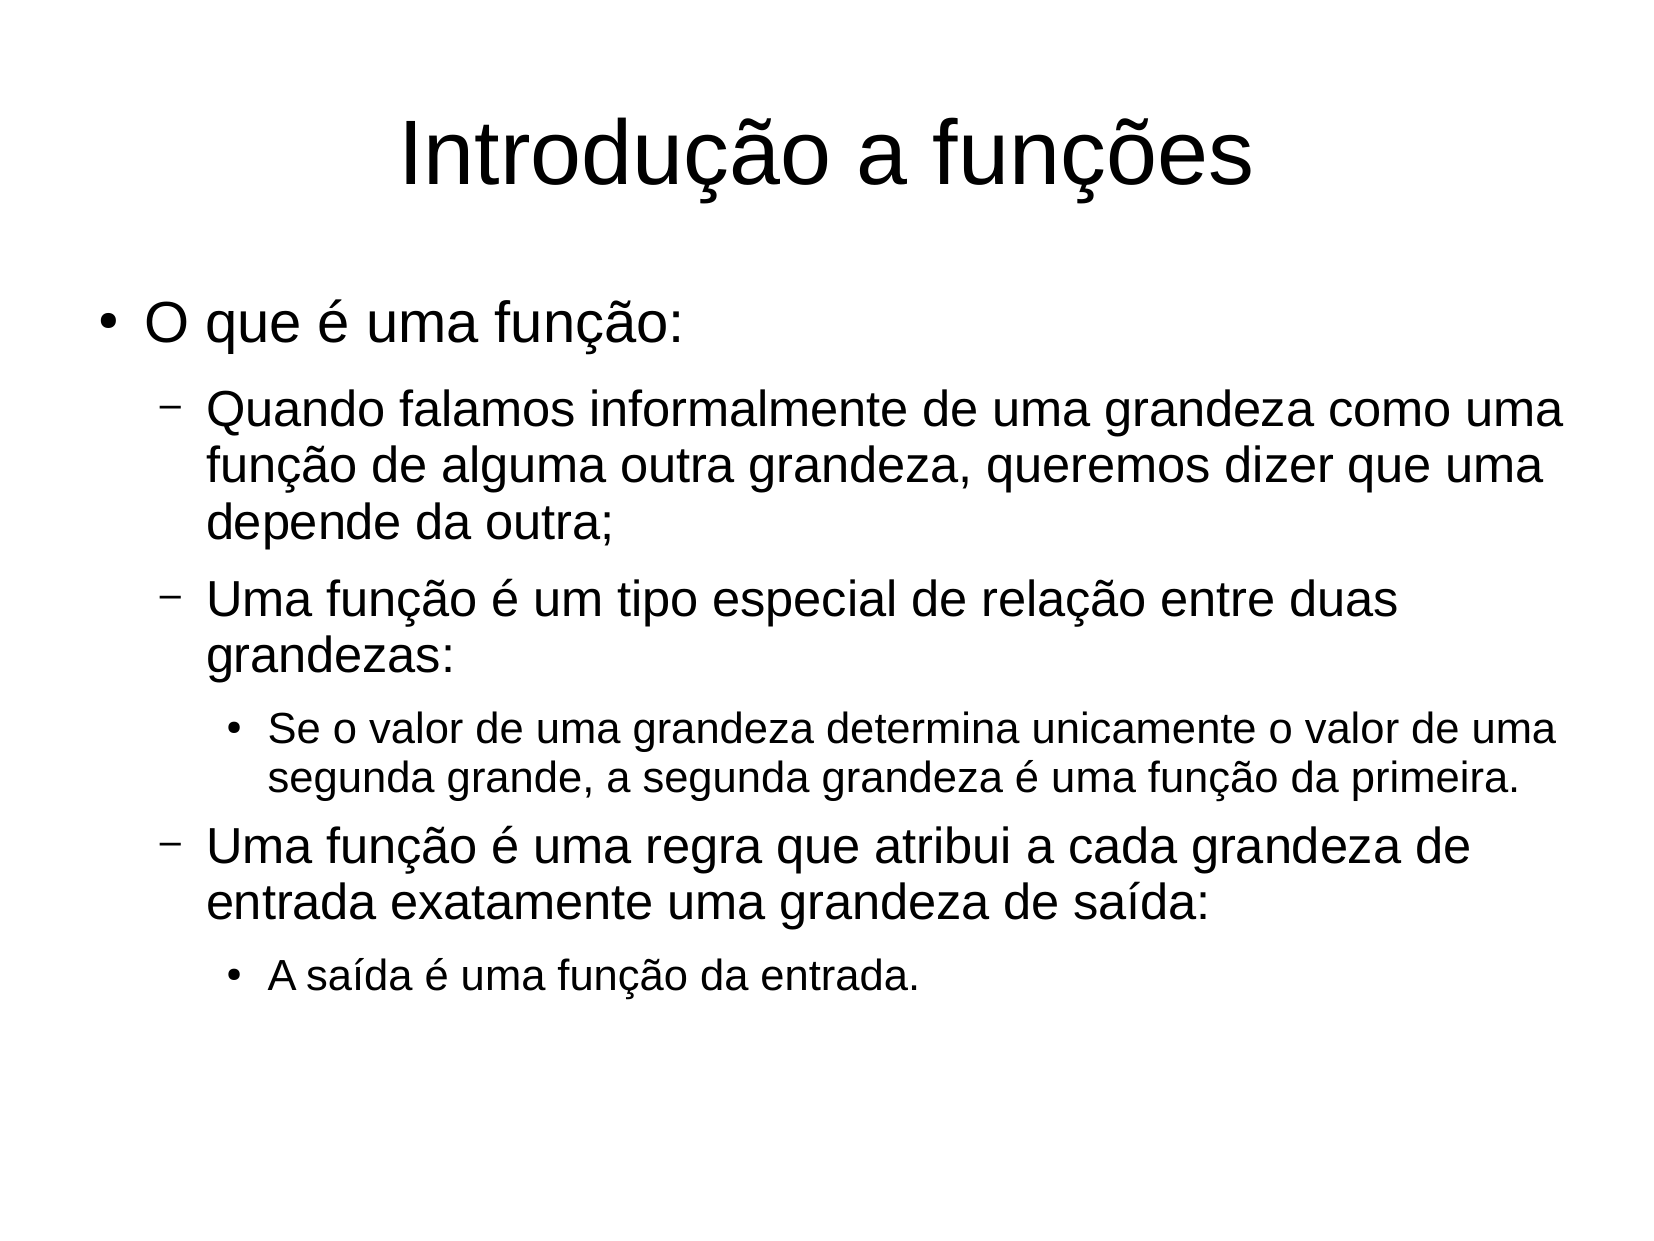

# Introdução a funções
O que é uma função:
Quando falamos informalmente de uma grandeza como uma função de alguma outra grandeza, queremos dizer que uma depende da outra;
Uma função é um tipo especial de relação entre duas grandezas:
Se o valor de uma grandeza determina unicamente o valor de uma segunda grande, a segunda grandeza é uma função da primeira.
Uma função é uma regra que atribui a cada grandeza de entrada exatamente uma grandeza de saída:
A saída é uma função da entrada.